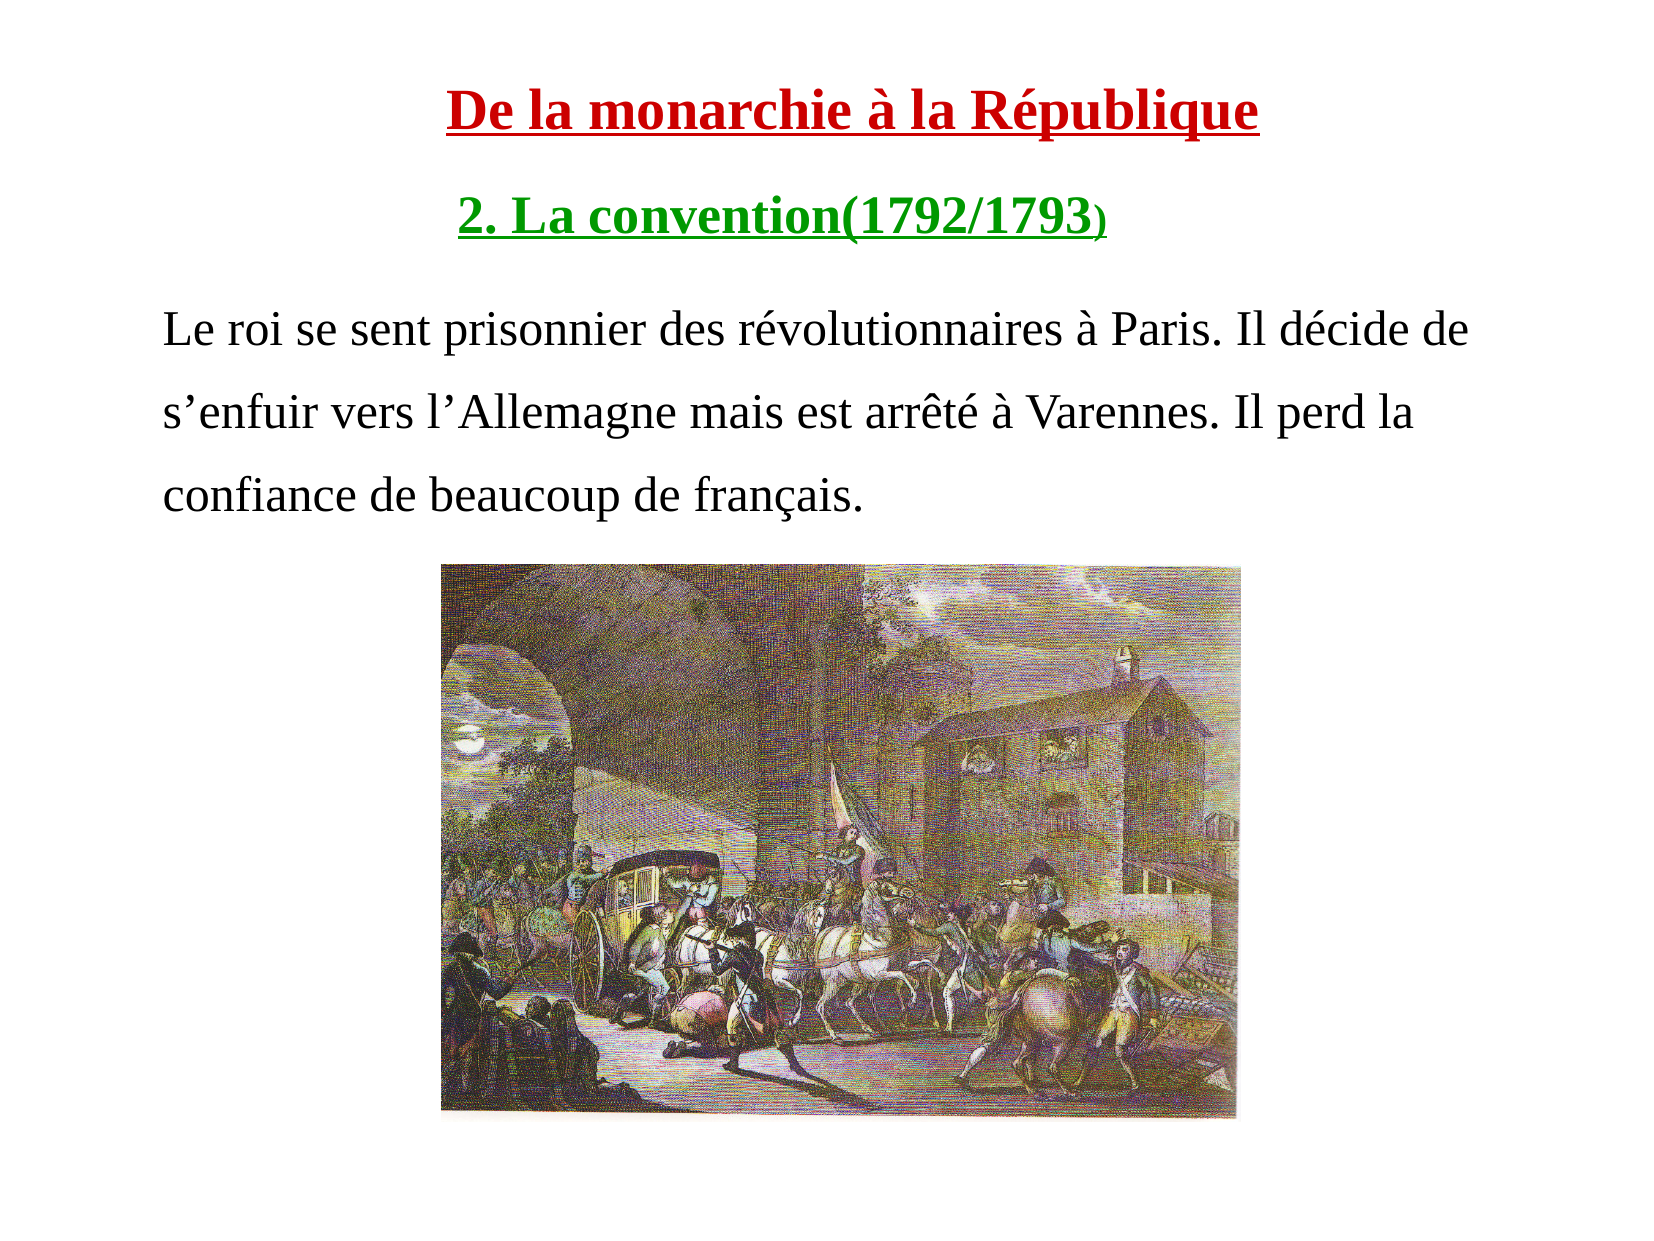

De la monarchie à la République
2. La convention(1792/1793)
Le roi se sent prisonnier des révolutionnaires à Paris. Il décide de s’enfuir vers l’Allemagne mais est arrêté à Varennes. Il perd la confiance de beaucoup de français.